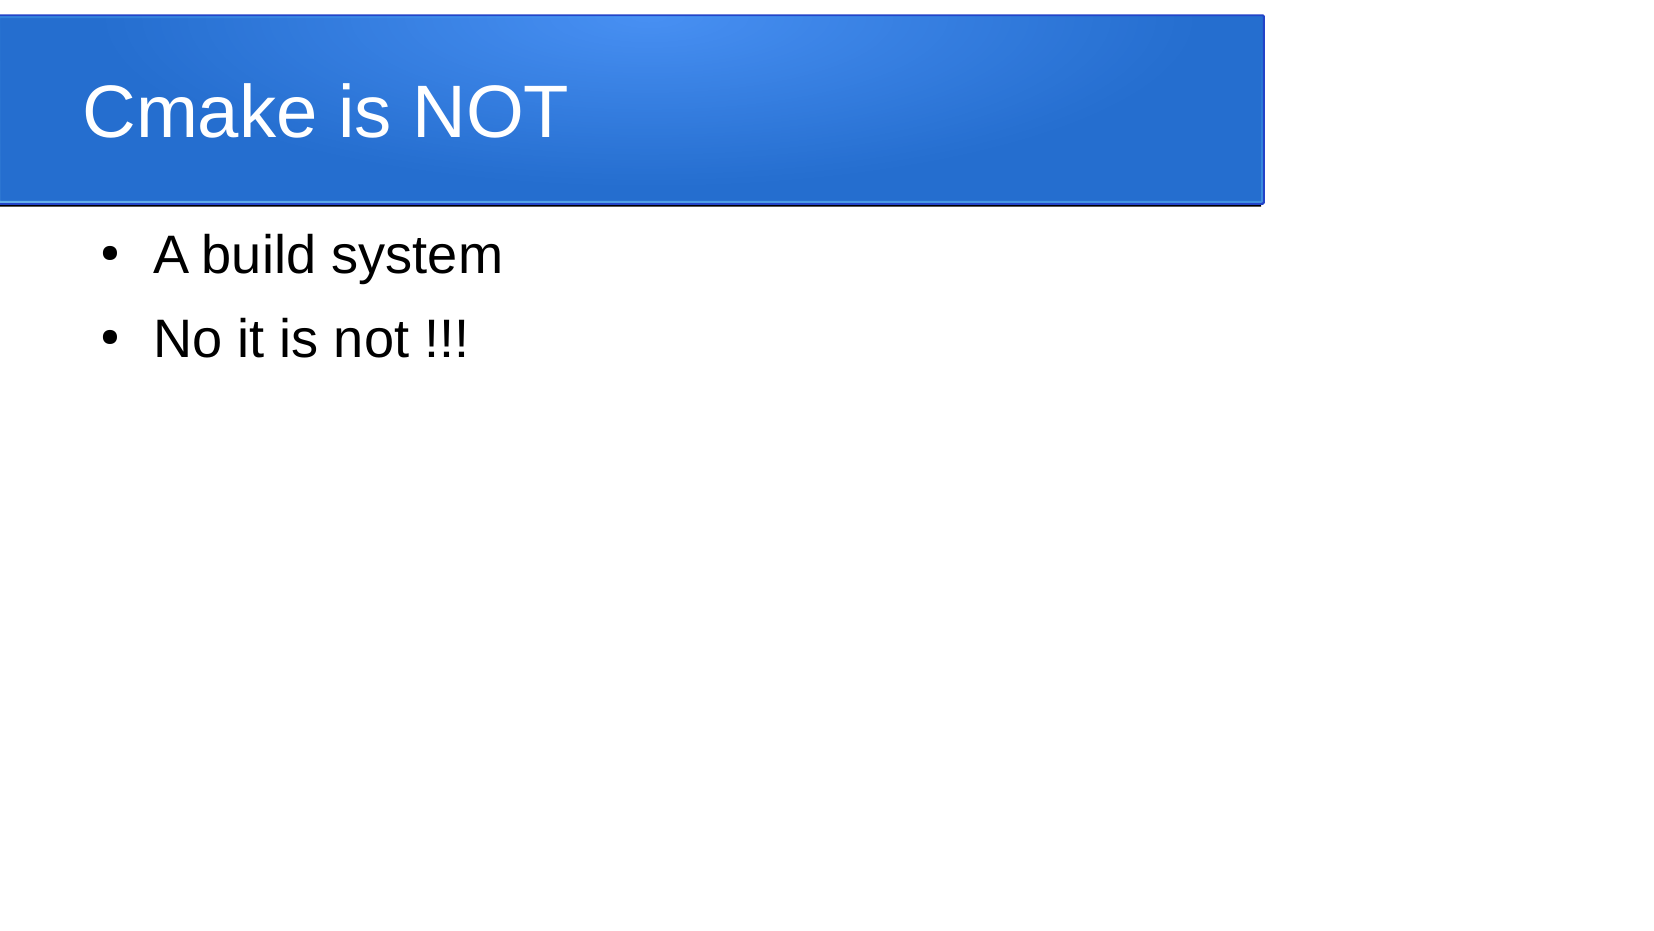

# Cmake is NOT
A build system
No it is not !!!